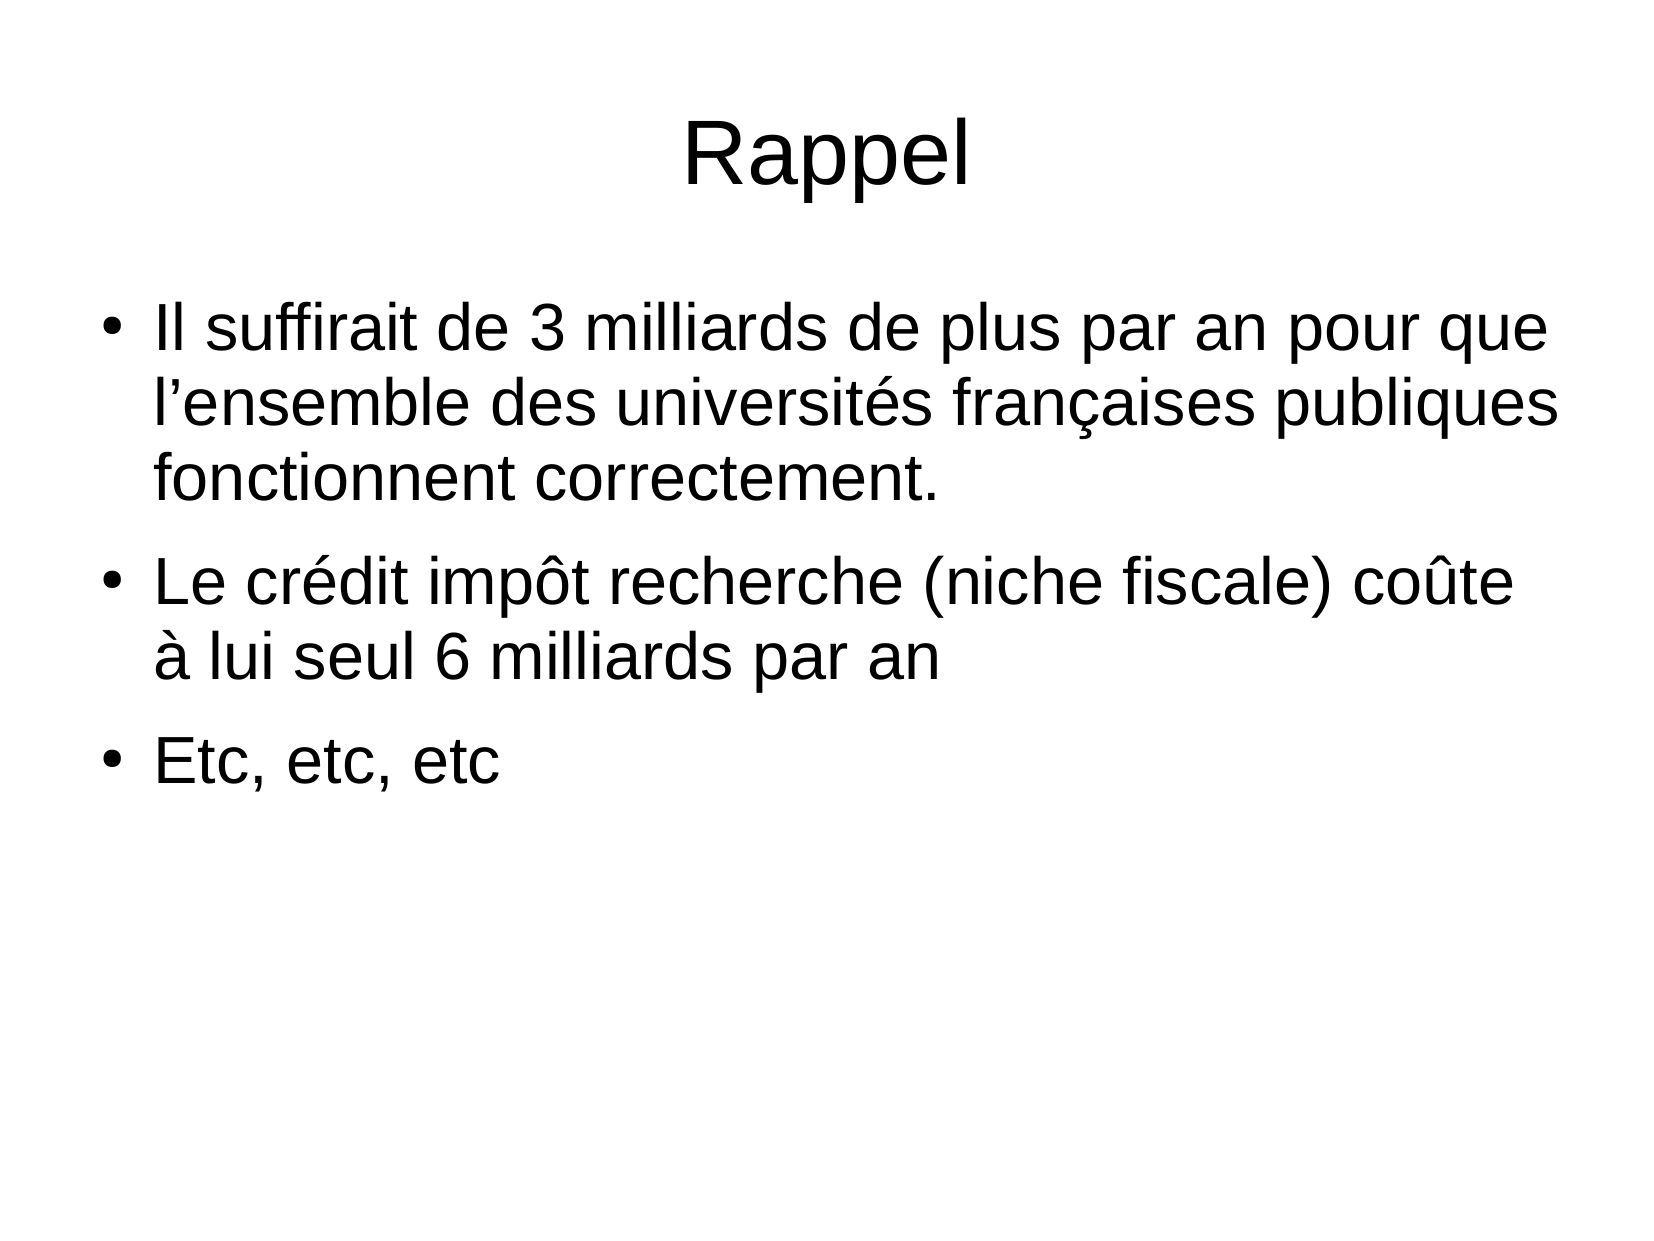

# Rappel
Il suffirait de 3 milliards de plus par an pour que l’ensemble des universités françaises publiques fonctionnent correctement.
Le crédit impôt recherche (niche fiscale) coûte à lui seul 6 milliards par an
Etc, etc, etc